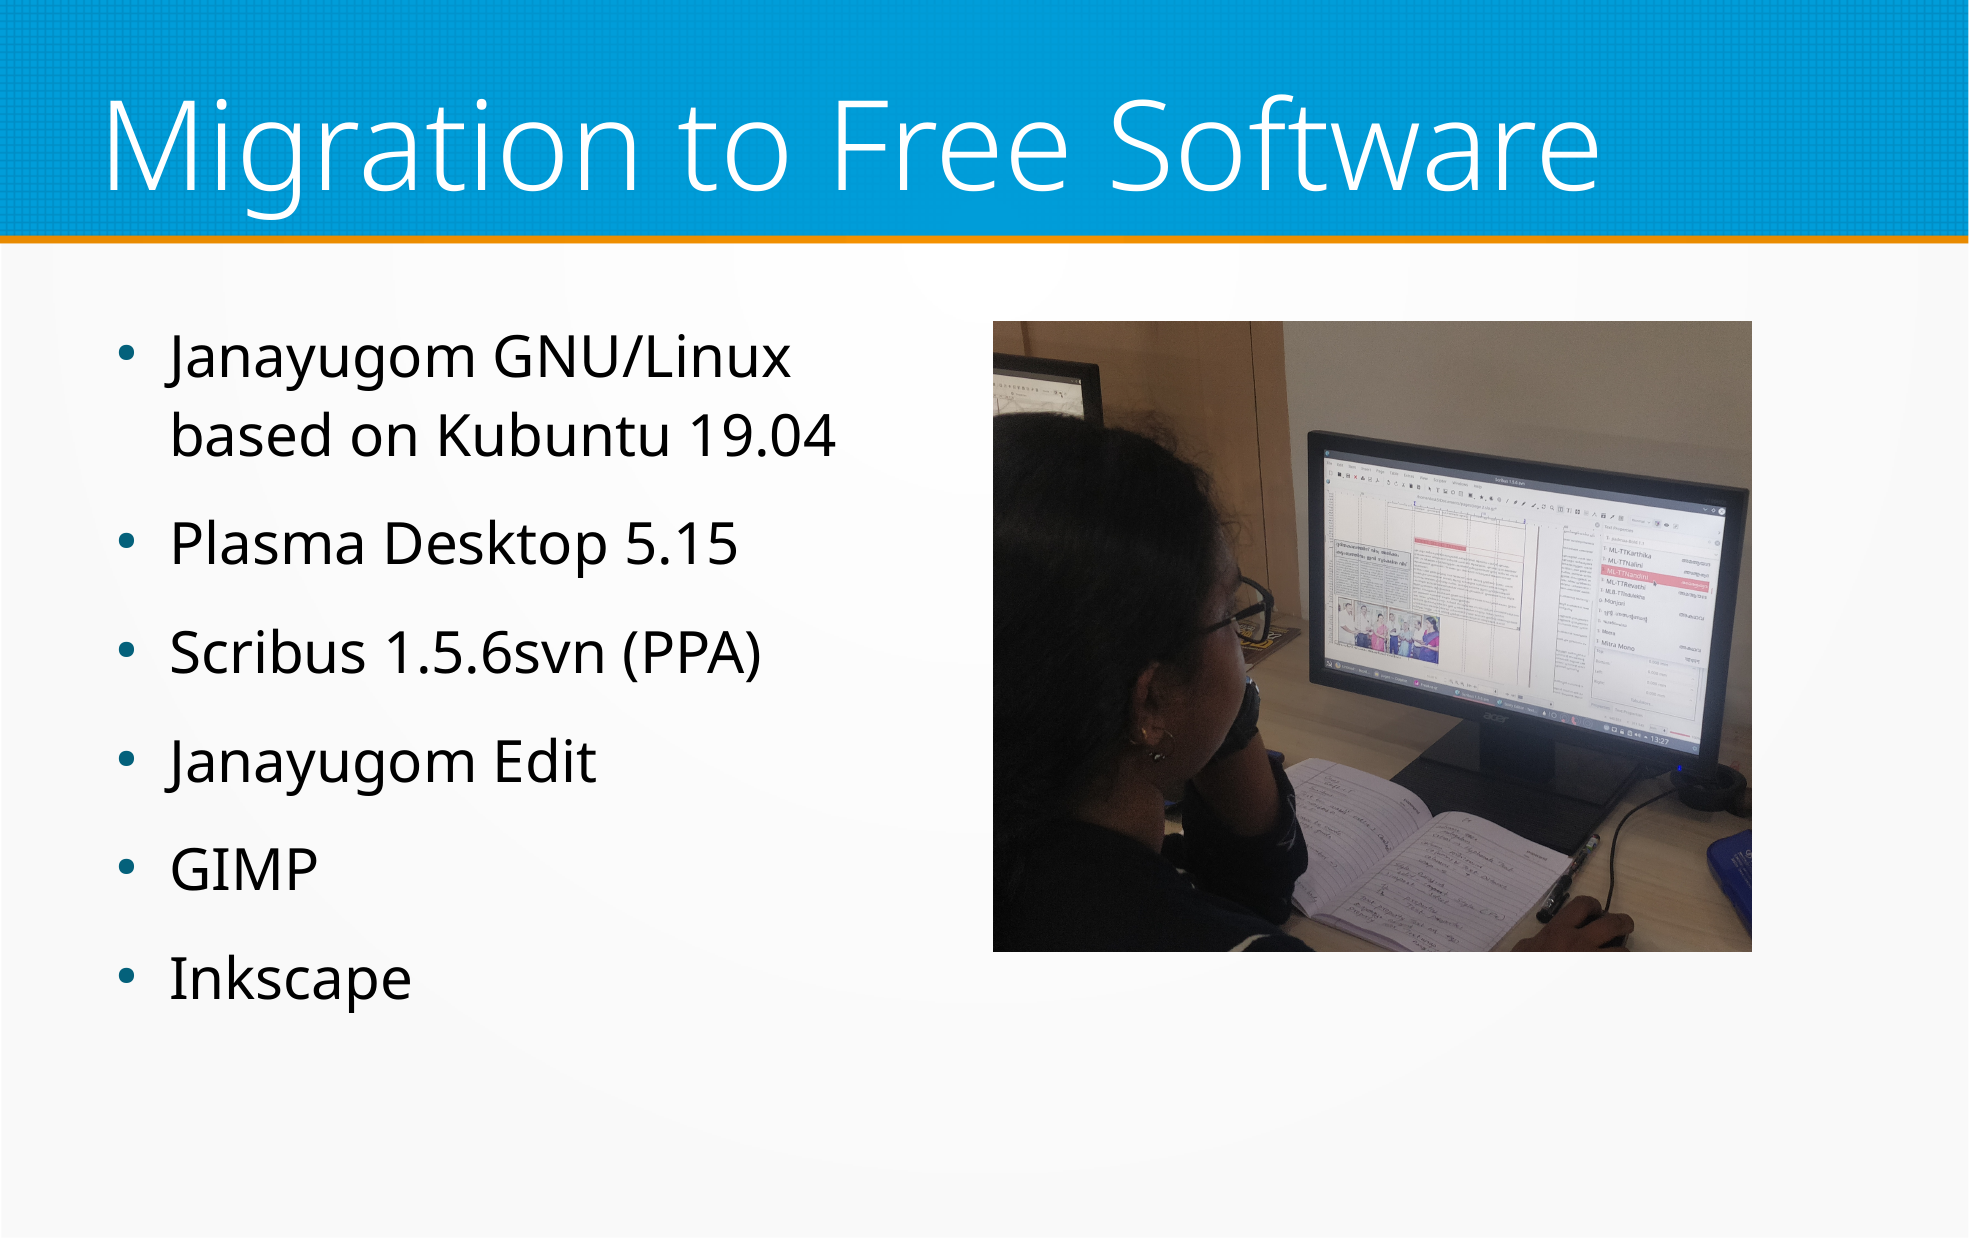

# Migration to Free Software
Janayugom GNU/Linux
based on Kubuntu 19.04
Plasma Desktop 5.15
Scribus 1.5.6svn (PPA)
Janayugom Edit
GIMP
Inkscape